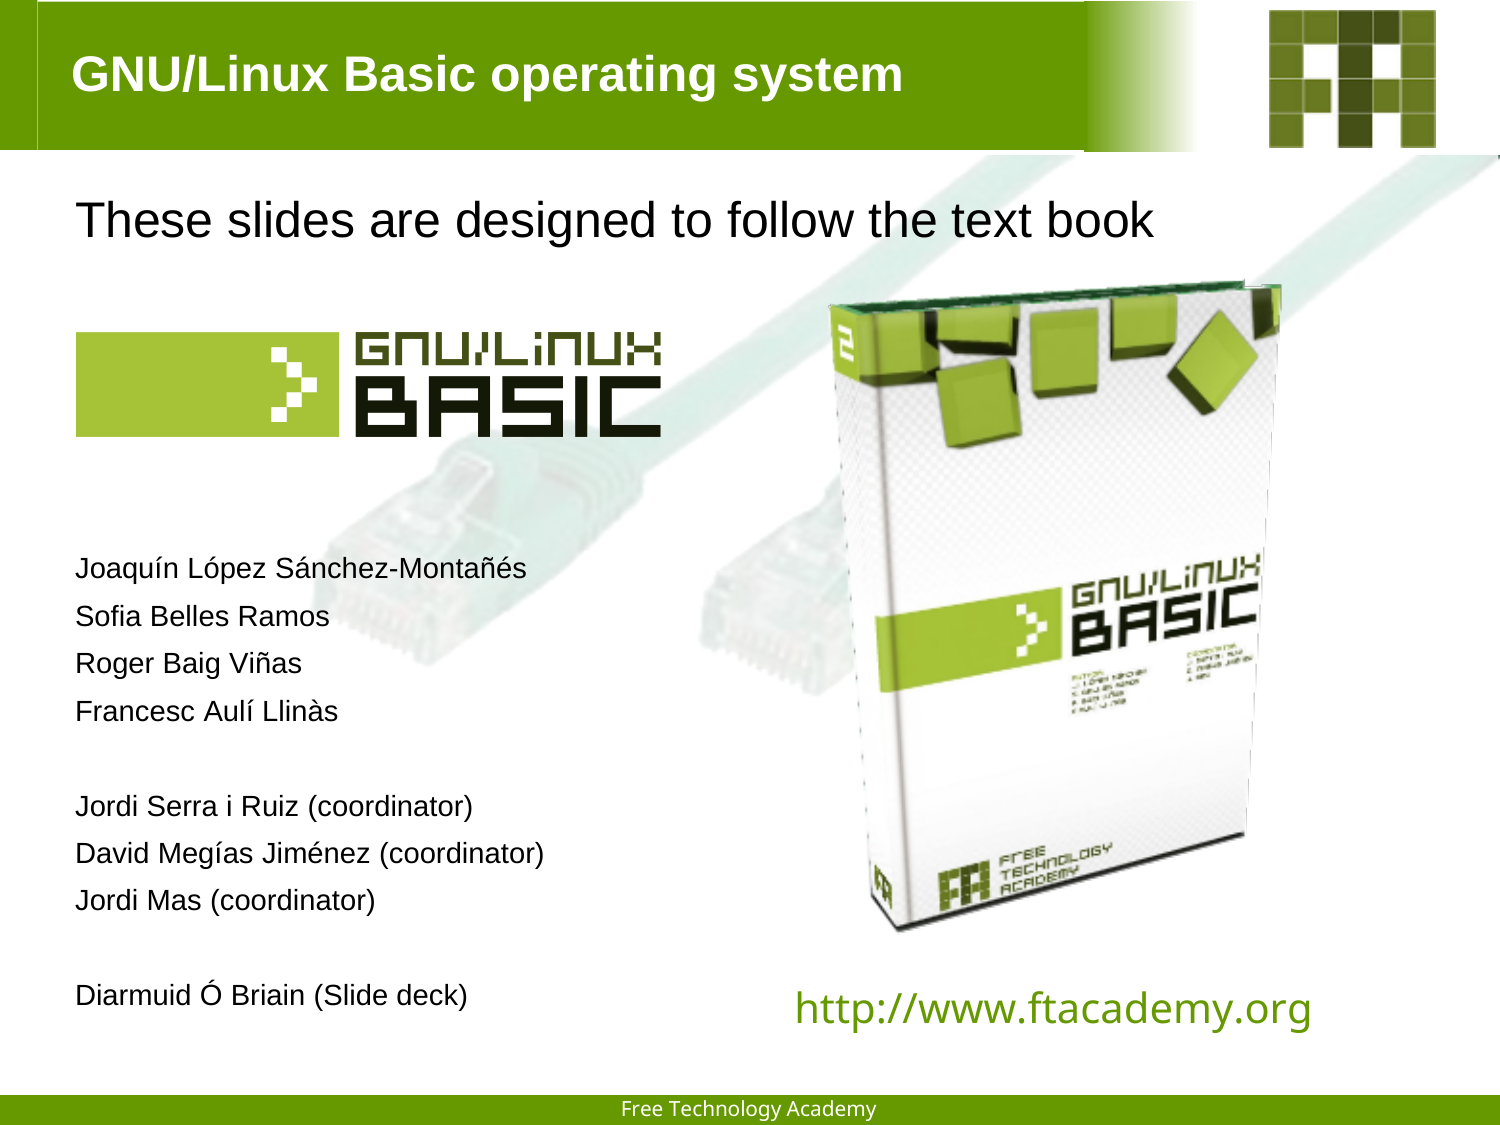

# GNU/Linux Basic operating system
These slides are designed to follow the text book
Joaquín López Sánchez-Montañés
Sofia Belles Ramos
Roger Baig Viñas
Francesc Aulí Llinàs
Jordi Serra i Ruiz (coordinator)
David Megías Jiménez (coordinator)
Jordi Mas (coordinator)
Diarmuid Ó Briain (Slide deck)
http://www.ftacademy.org